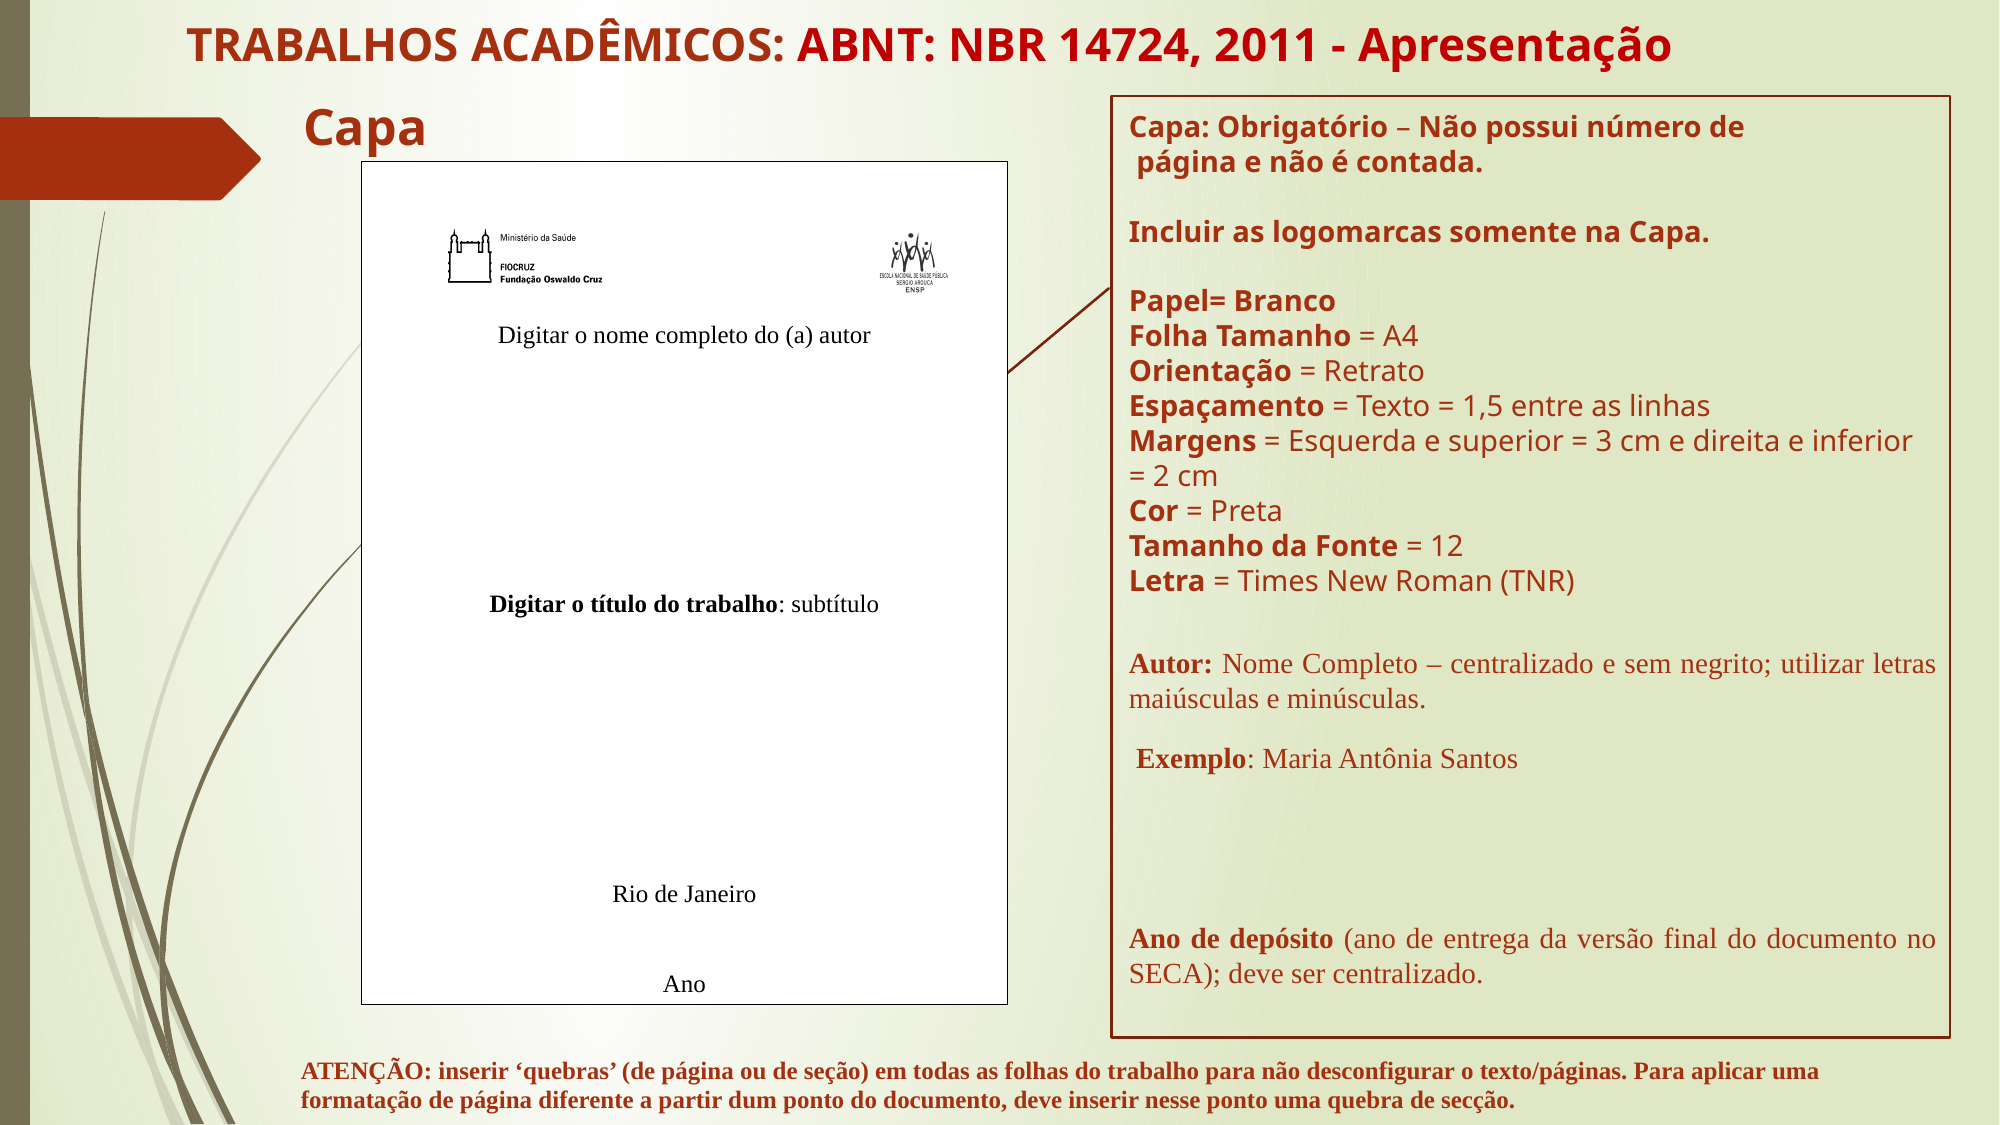

TRABALHOS ACADÊMICOS: ABNT: NBR 14724, 2011 - Apresentação
# Capa
Capa: Obrigatório – Não possui número de
 página e não é contada.
Incluir as logomarcas somente na Capa.
Papel= Branco
Folha Tamanho = A4
Orientação = Retrato
Espaçamento = Texto = 1,5 entre as linhas
Margens = Esquerda e superior = 3 cm e direita e inferior = 2 cm
Cor = Preta
Tamanho da Fonte = 12
Letra = Times New Roman (TNR)
Autor: Nome Completo – centralizado e sem negrito; utilizar letras maiúsculas e minúsculas.
 Exemplo: Maria Antônia Santos
Ano de depósito (ano de entrega da versão final do documento no SECA); deve ser centralizado.
Digitar o nome completo do (a) autor
Digitar o título do trabalho: subtítulo
Rio de Janeiro
Ano
ATENÇÃO: inserir ‘quebras’ (de página ou de seção) em todas as folhas do trabalho para não desconfigurar o texto/páginas. Para aplicar uma formatação de página diferente a partir dum ponto do documento, deve inserir nesse ponto uma quebra de secção.